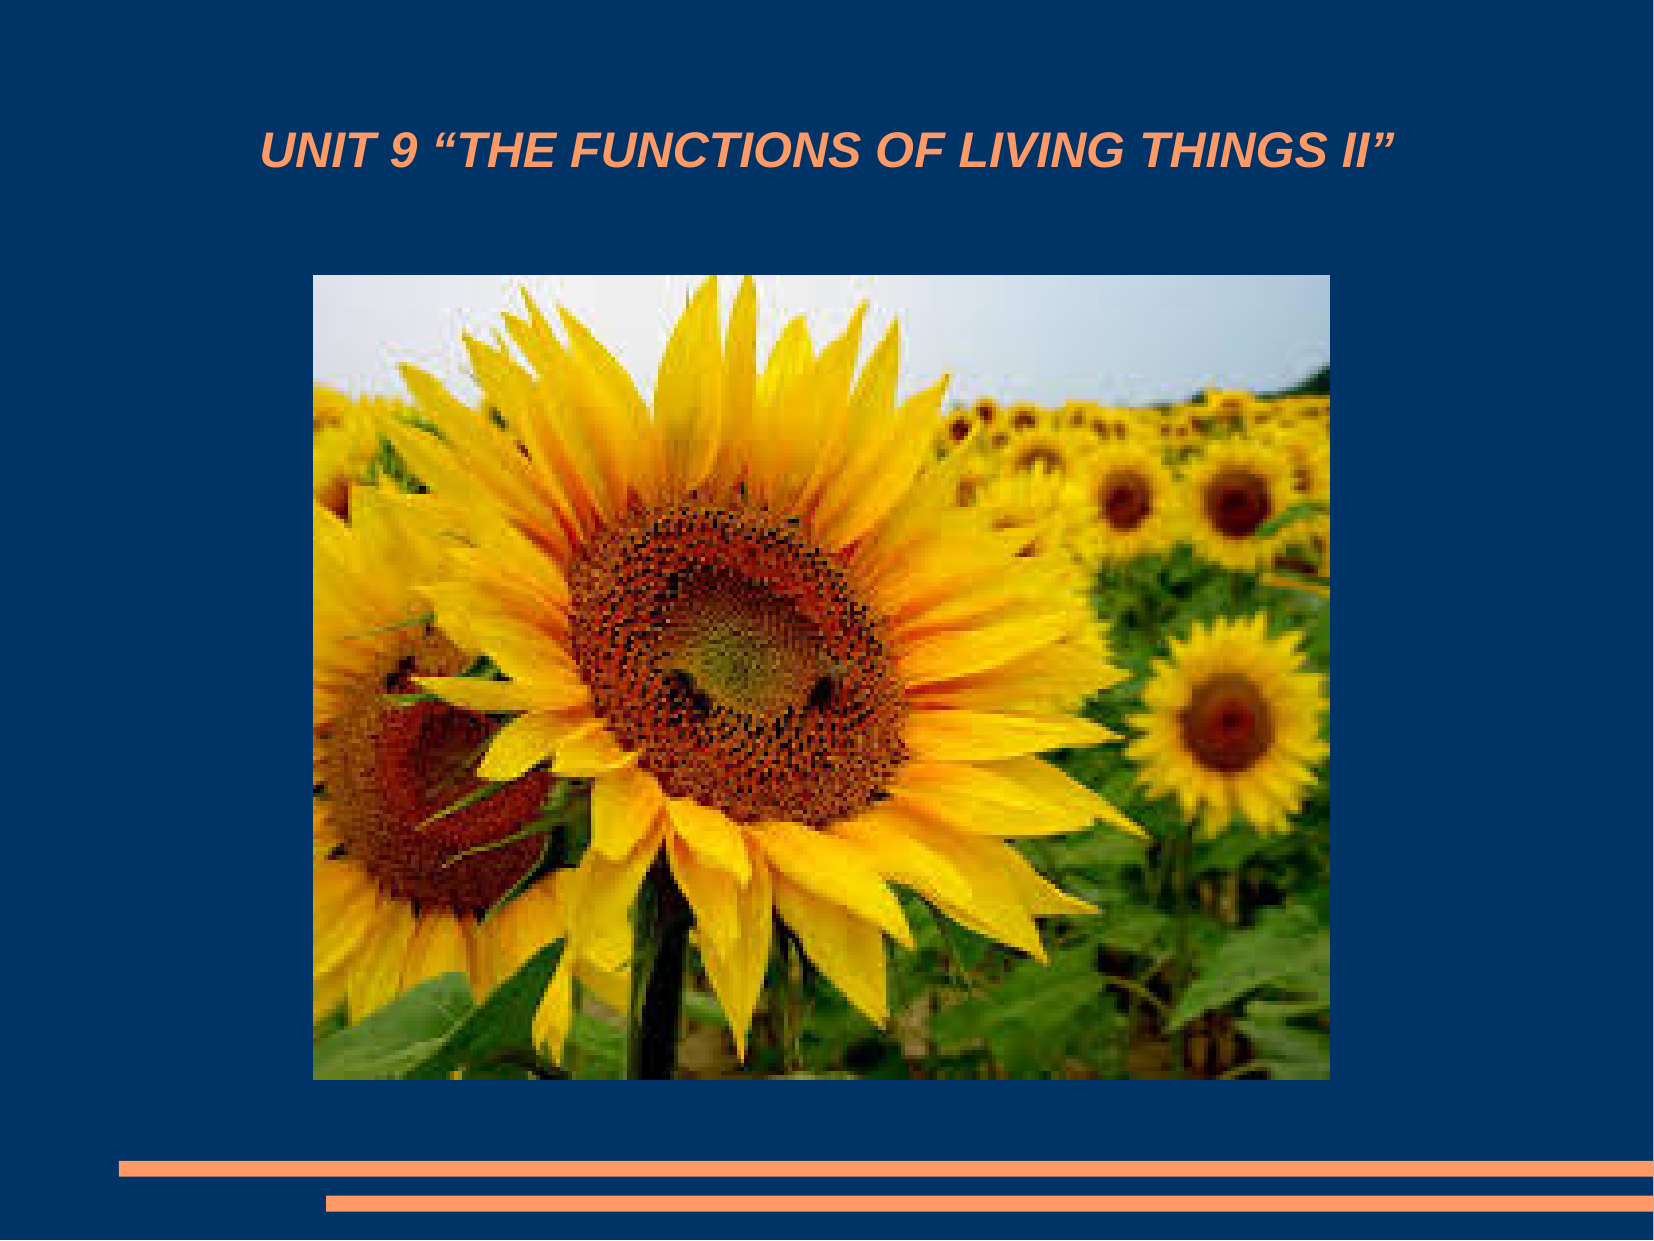

# UNIT 9 “THE FUNCTIONS OF LIVING THINGS II”
Título